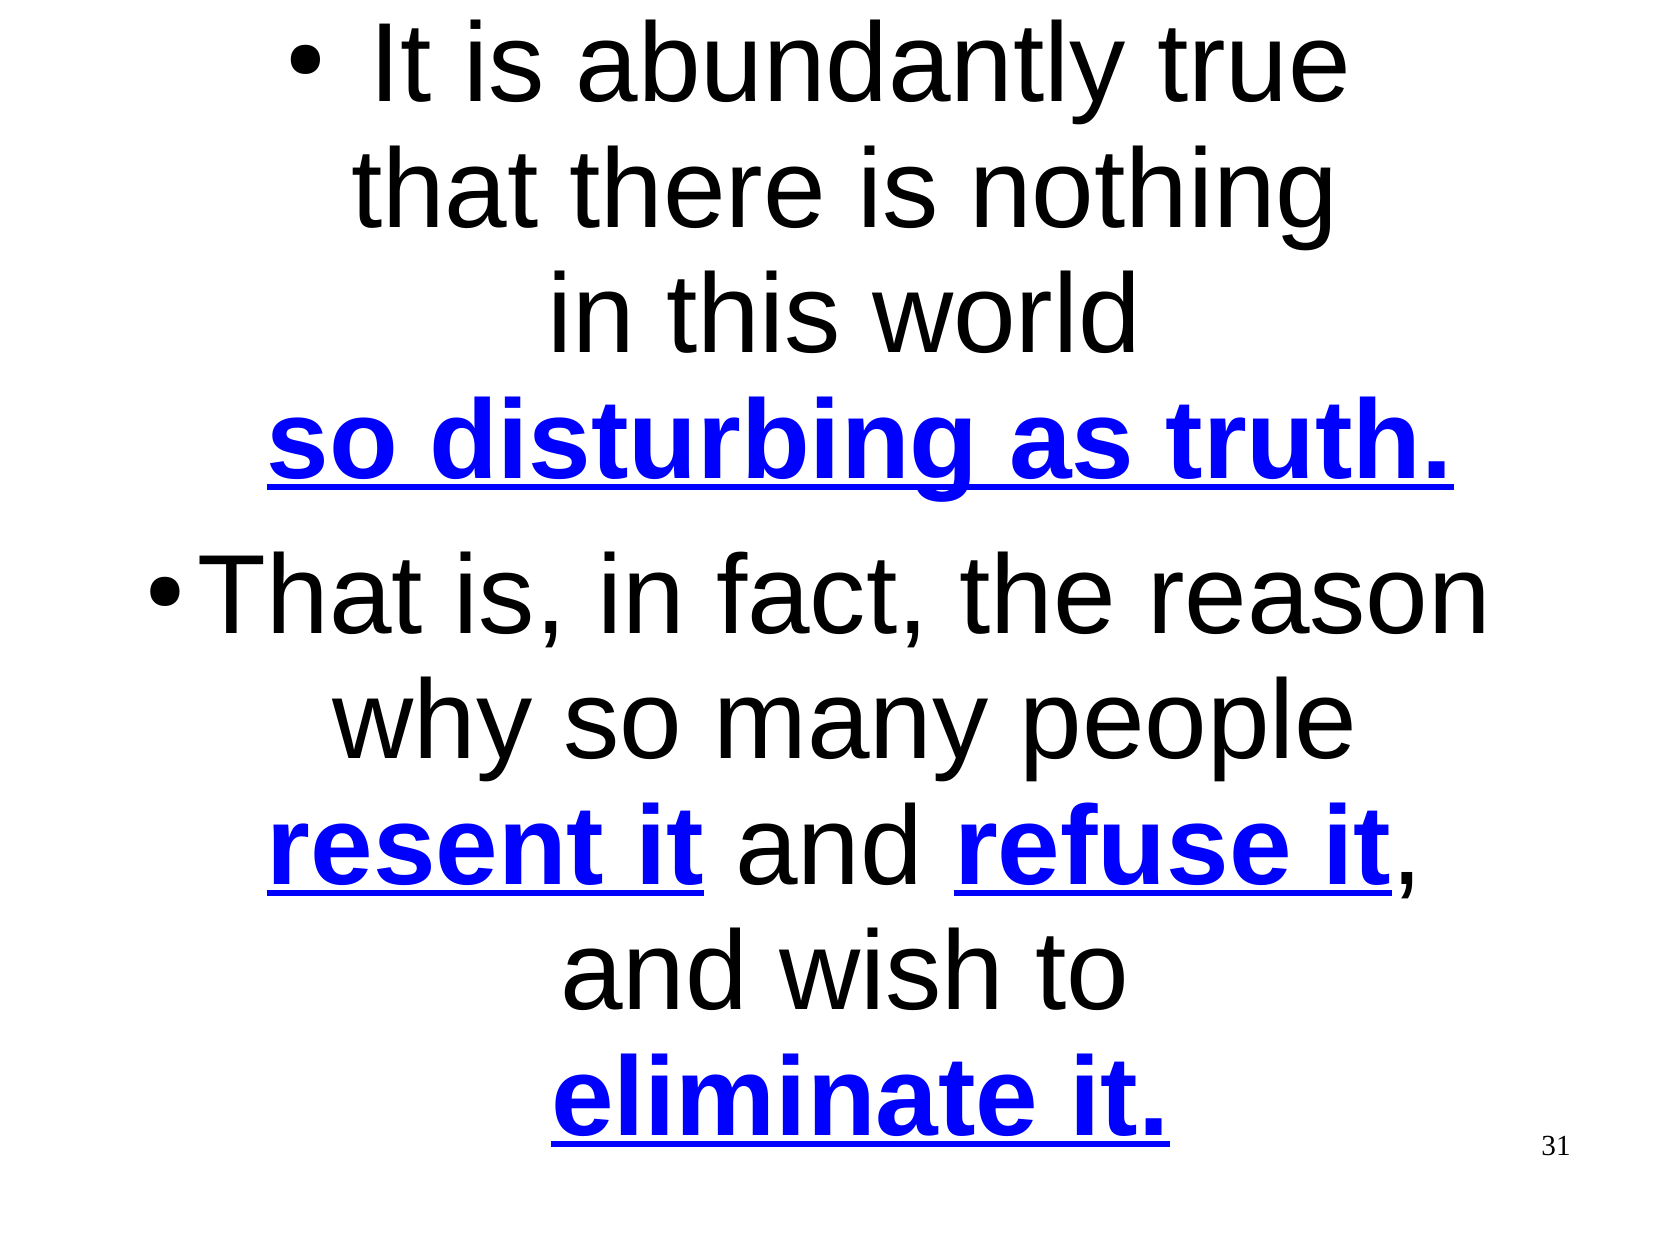

# It is abundantly true that there is nothing in this world so disturbing as truth.
That is, in fact, the reason
why so many people
resent it and refuse it,
and wish to
eliminate it.
31